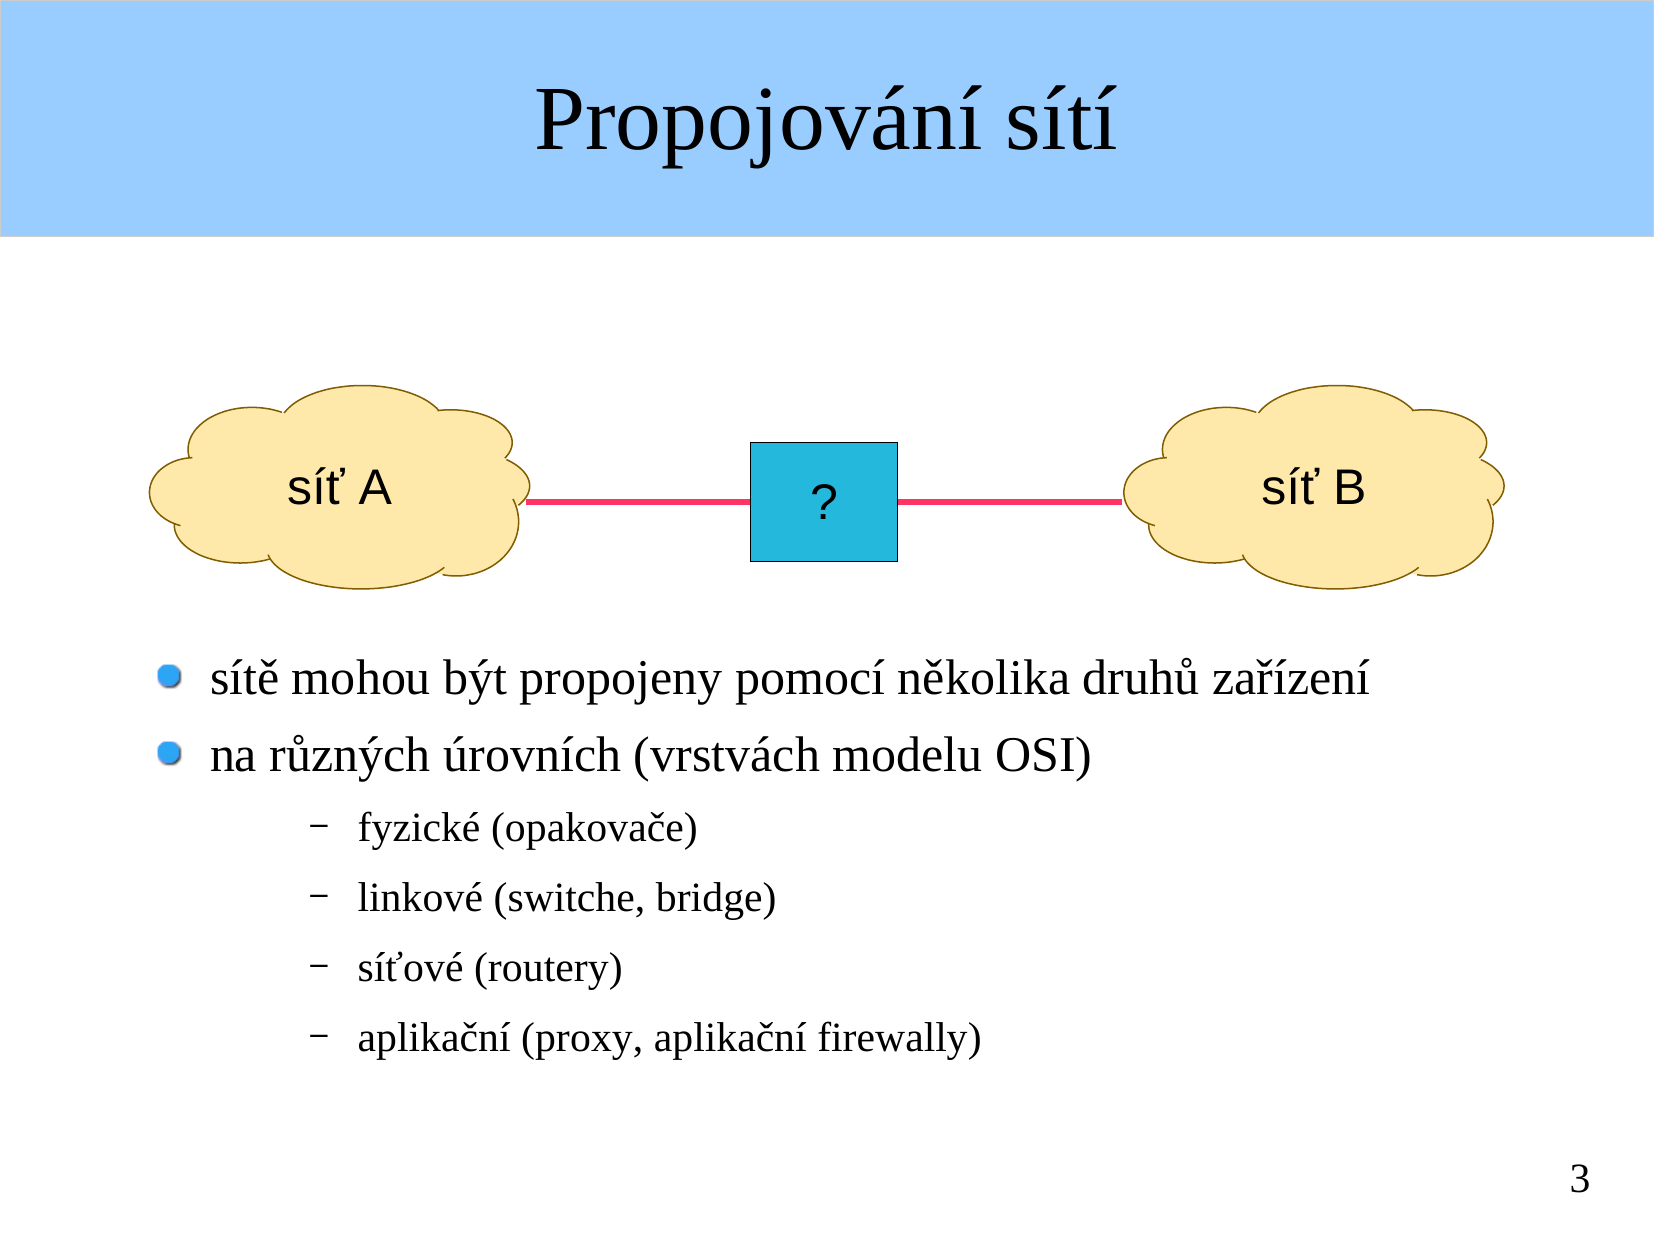

# Propojování sítí
síť A
síť B
?
sítě mohou být propojeny pomocí několika druhů zařízení
na různých úrovních (vrstvách modelu OSI)
fyzické (opakovače)
linkové (switche, bridge)
síťové (routery)
aplikační (proxy, aplikační firewally)